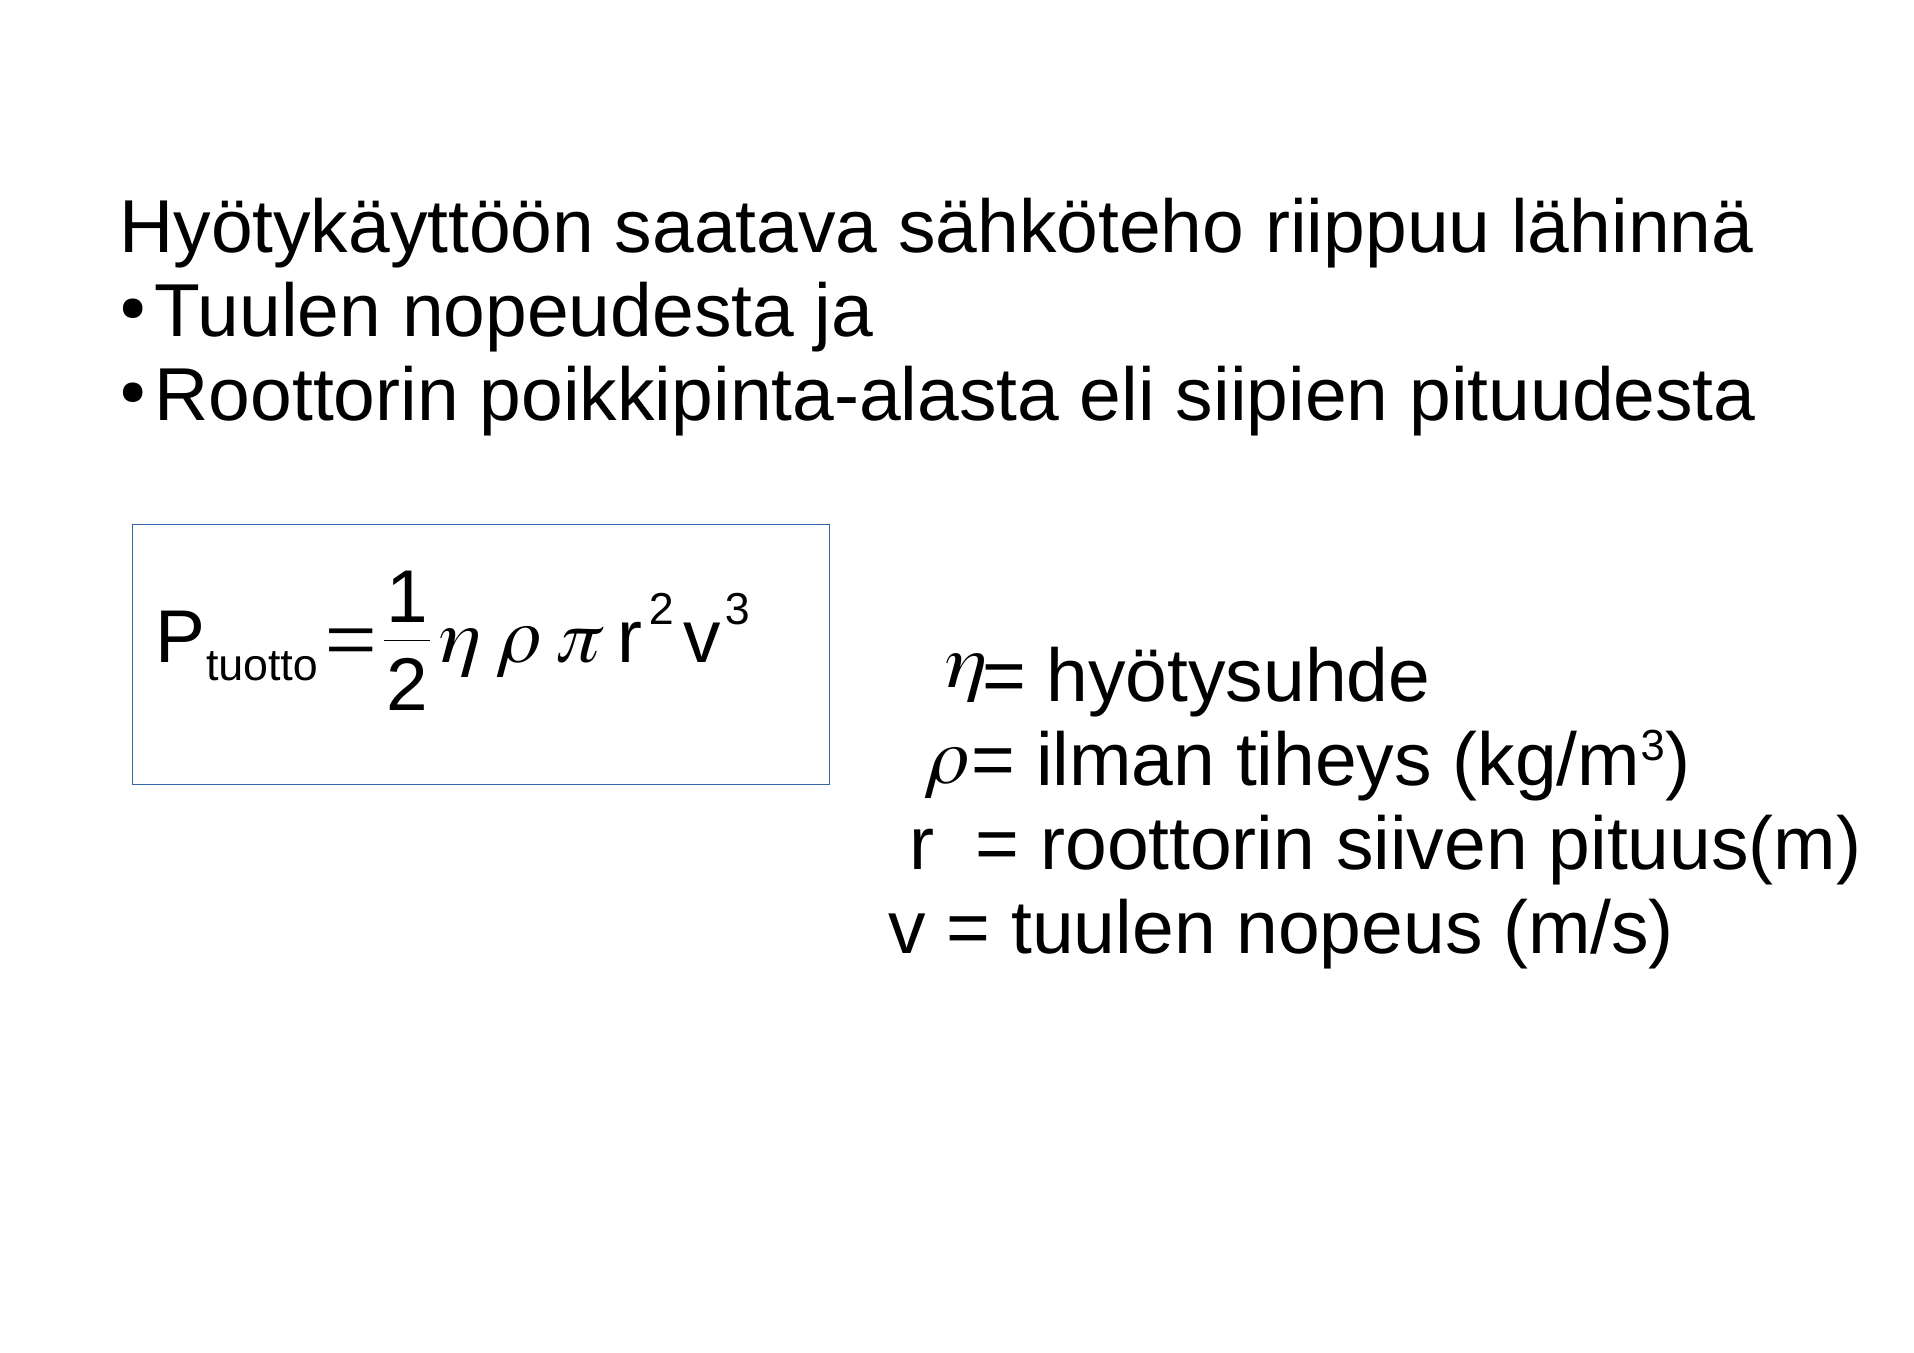

Hyötykäyttöön saatava sähköteho riippuu lähinnä
Tuulen nopeudesta ja
Roottorin poikkipinta-alasta eli siipien pituudesta
 = hyötysuhde
 = ilman tiheys (kg/m3)
 r = roottorin siiven pituus(m)
v = tuulen nopeus (m/s)